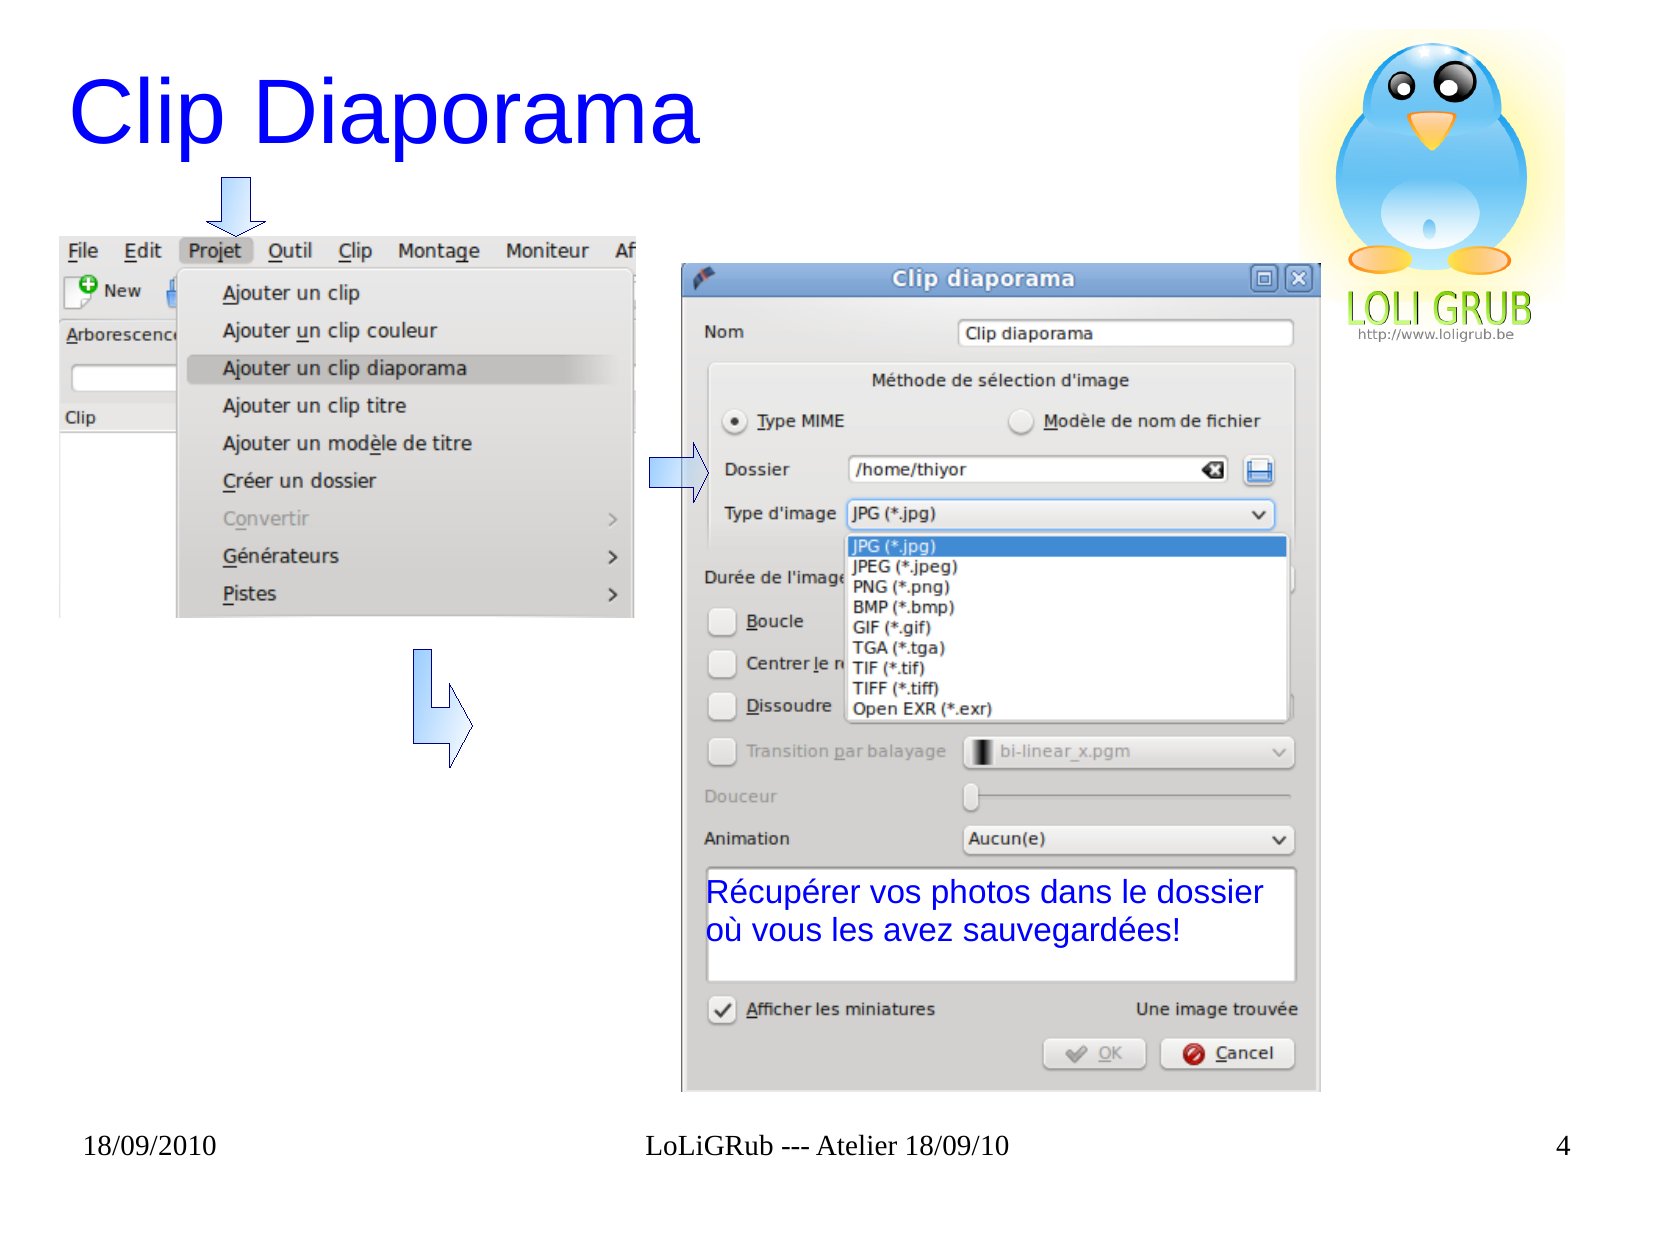

Clip Diaporama
Récupérer vos photos dans le dossier
où vous les avez sauvegardées!
18/09/2010
LoLiGRub --- Atelier 18/09/10
4